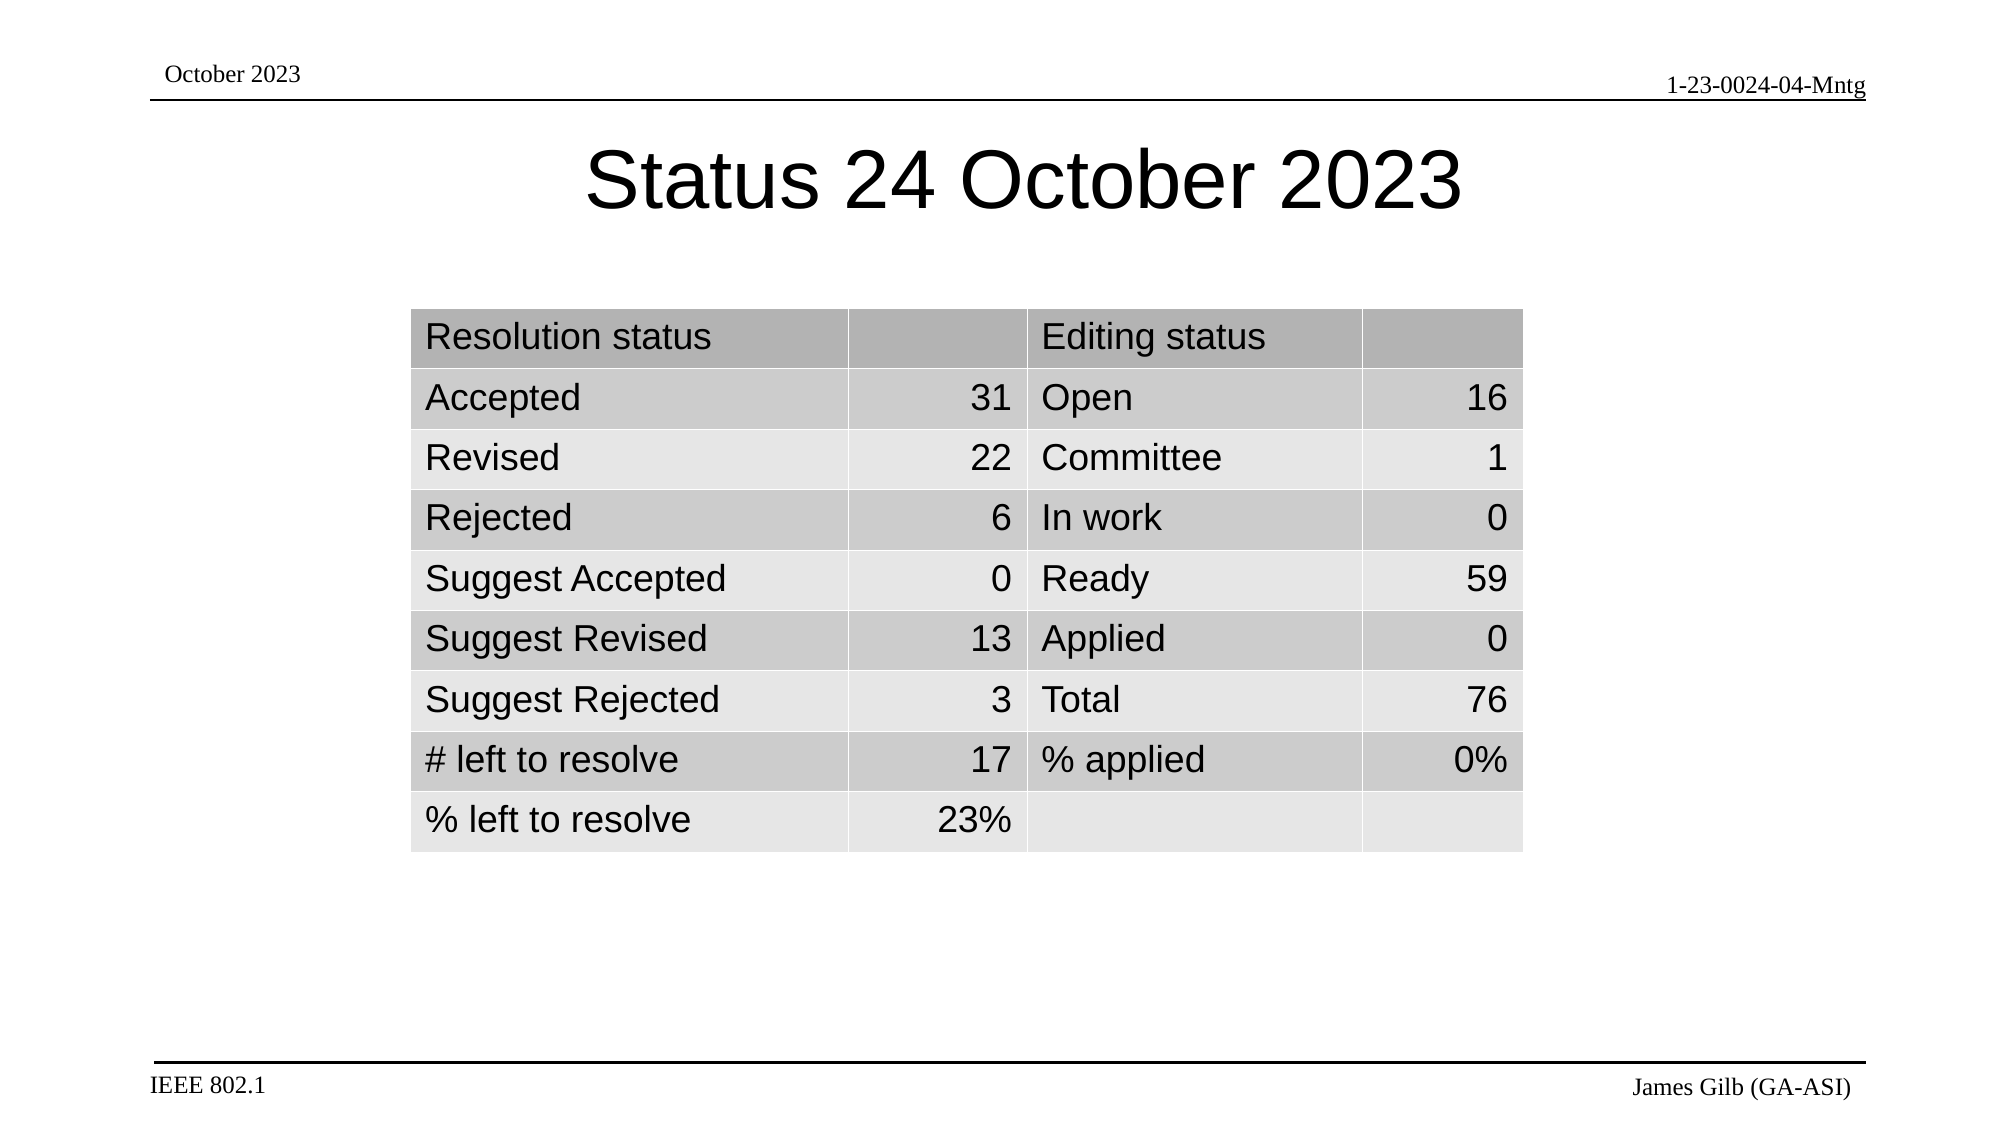

# Status 24 October 2023
| Resolution status | | Editing status | |
| --- | --- | --- | --- |
| Accepted | 31 | Open | 16 |
| Revised | 22 | Committee | 1 |
| Rejected | 6 | In work | 0 |
| Suggest Accepted | 0 | Ready | 59 |
| Suggest Revised | 13 | Applied | 0 |
| Suggest Rejected | 3 | Total | 76 |
| # left to resolve | 17 | % applied | 0% |
| % left to resolve | 23% | | |